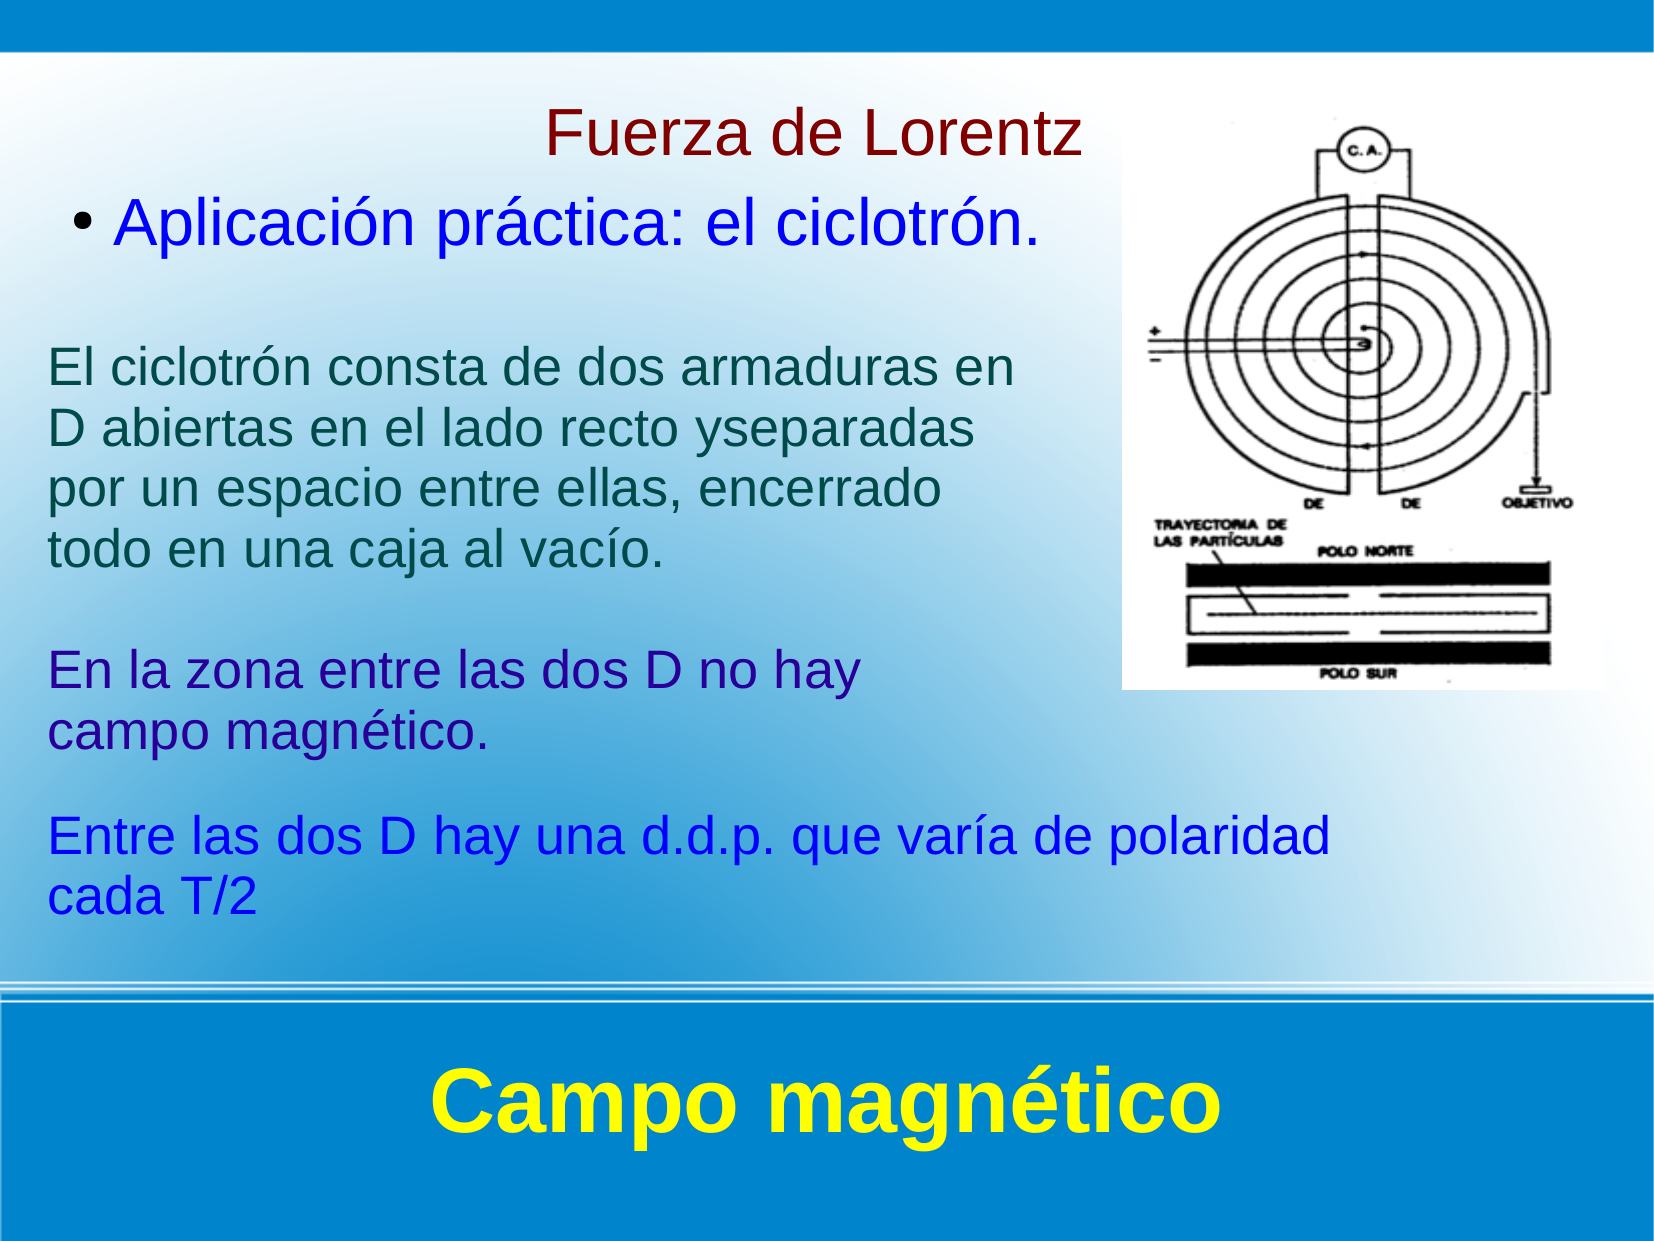

Fuerza de Lorentz
 Aplicación práctica: el ciclotrón.
El ciclotrón consta de dos armaduras en D abiertas en el lado recto yseparadas por un espacio entre ellas, encerrado todo en una caja al vacío.
En la zona entre las dos D no hay campo magnético.
Entre las dos D hay una d.d.p. que varía de polaridad cada T/2
# Campo magnético